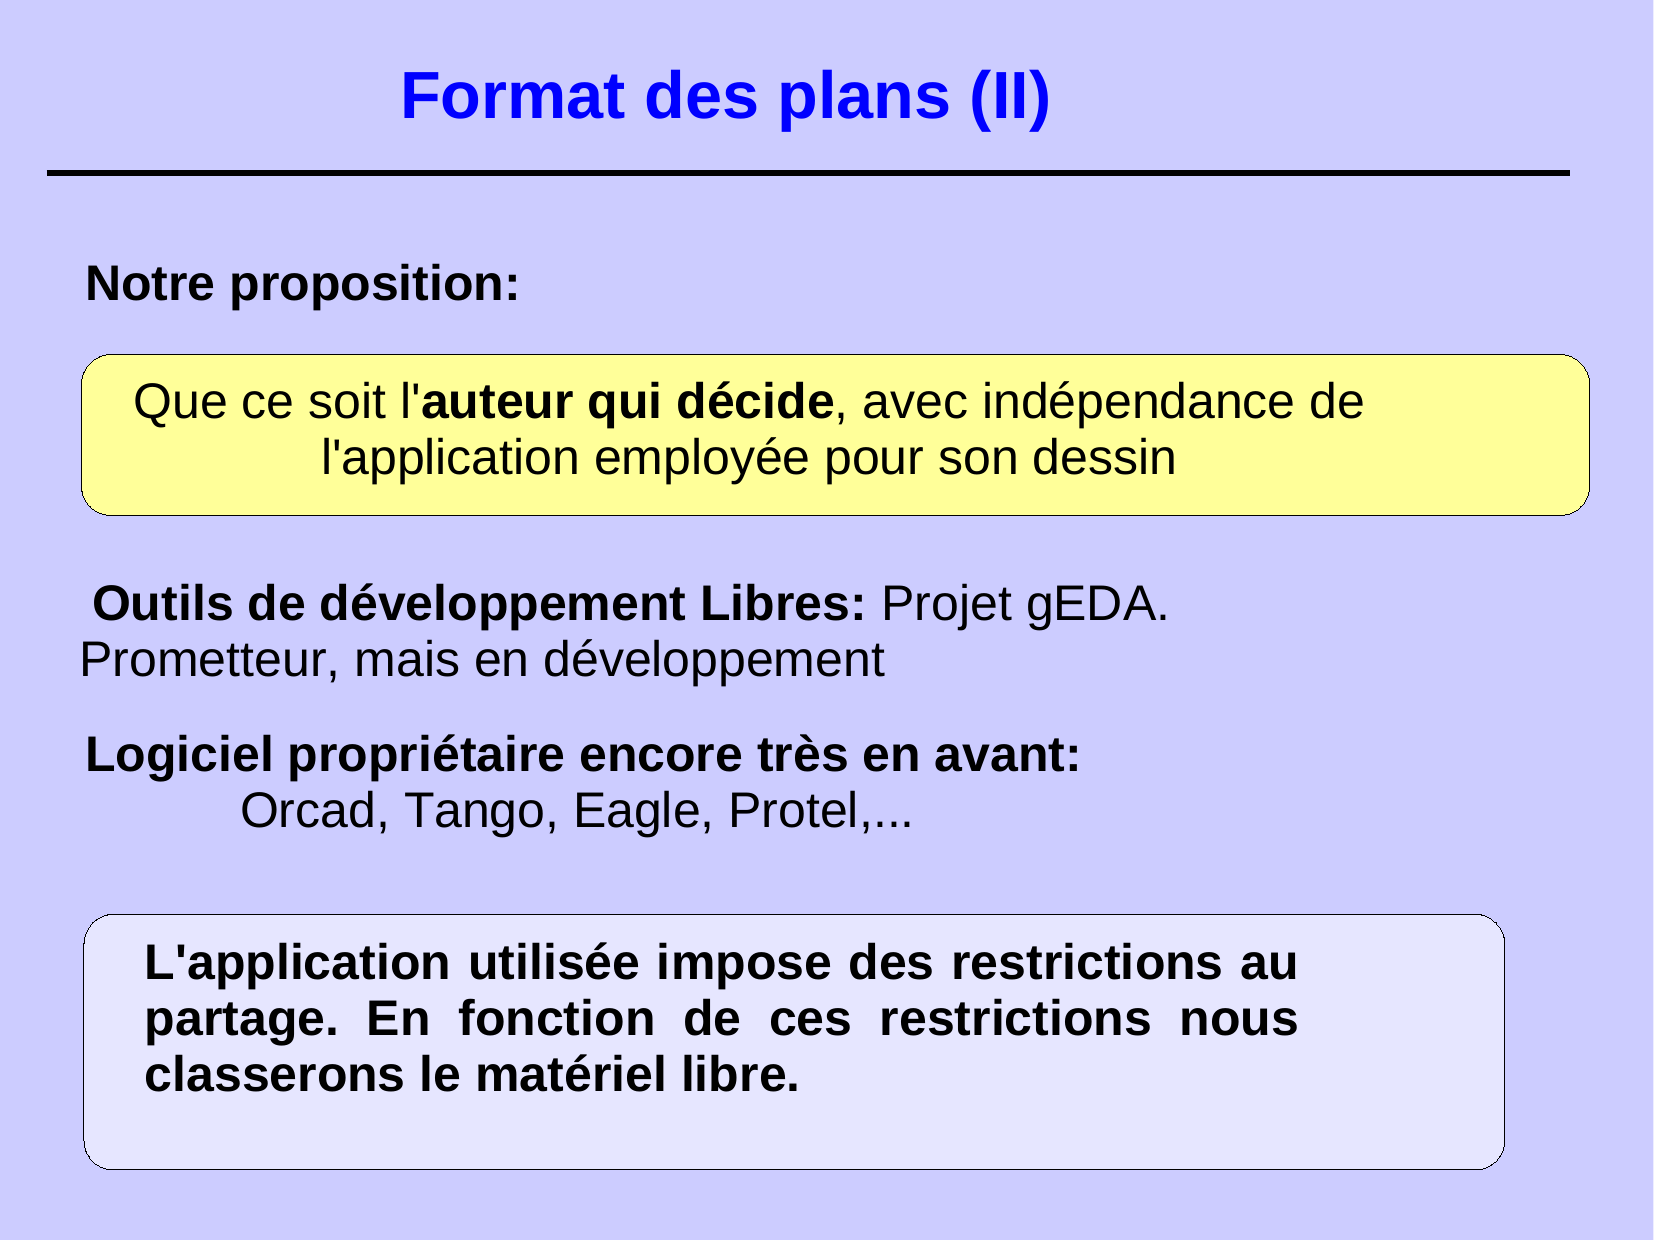

# Format des plans (II)
 Notre proposition:
Que ce soit l'auteur qui décide, avec indépendance de l'application employée pour son dessin
 Outils de développement Libres: Projet gEDA. Prometteur, mais en développement
 Logiciel propriétaire encore très en avant: Orcad, Tango, Eagle, Protel,...
L'application utilisée impose des restrictions au partage. En fonction de ces restrictions nous classerons le matériel libre.